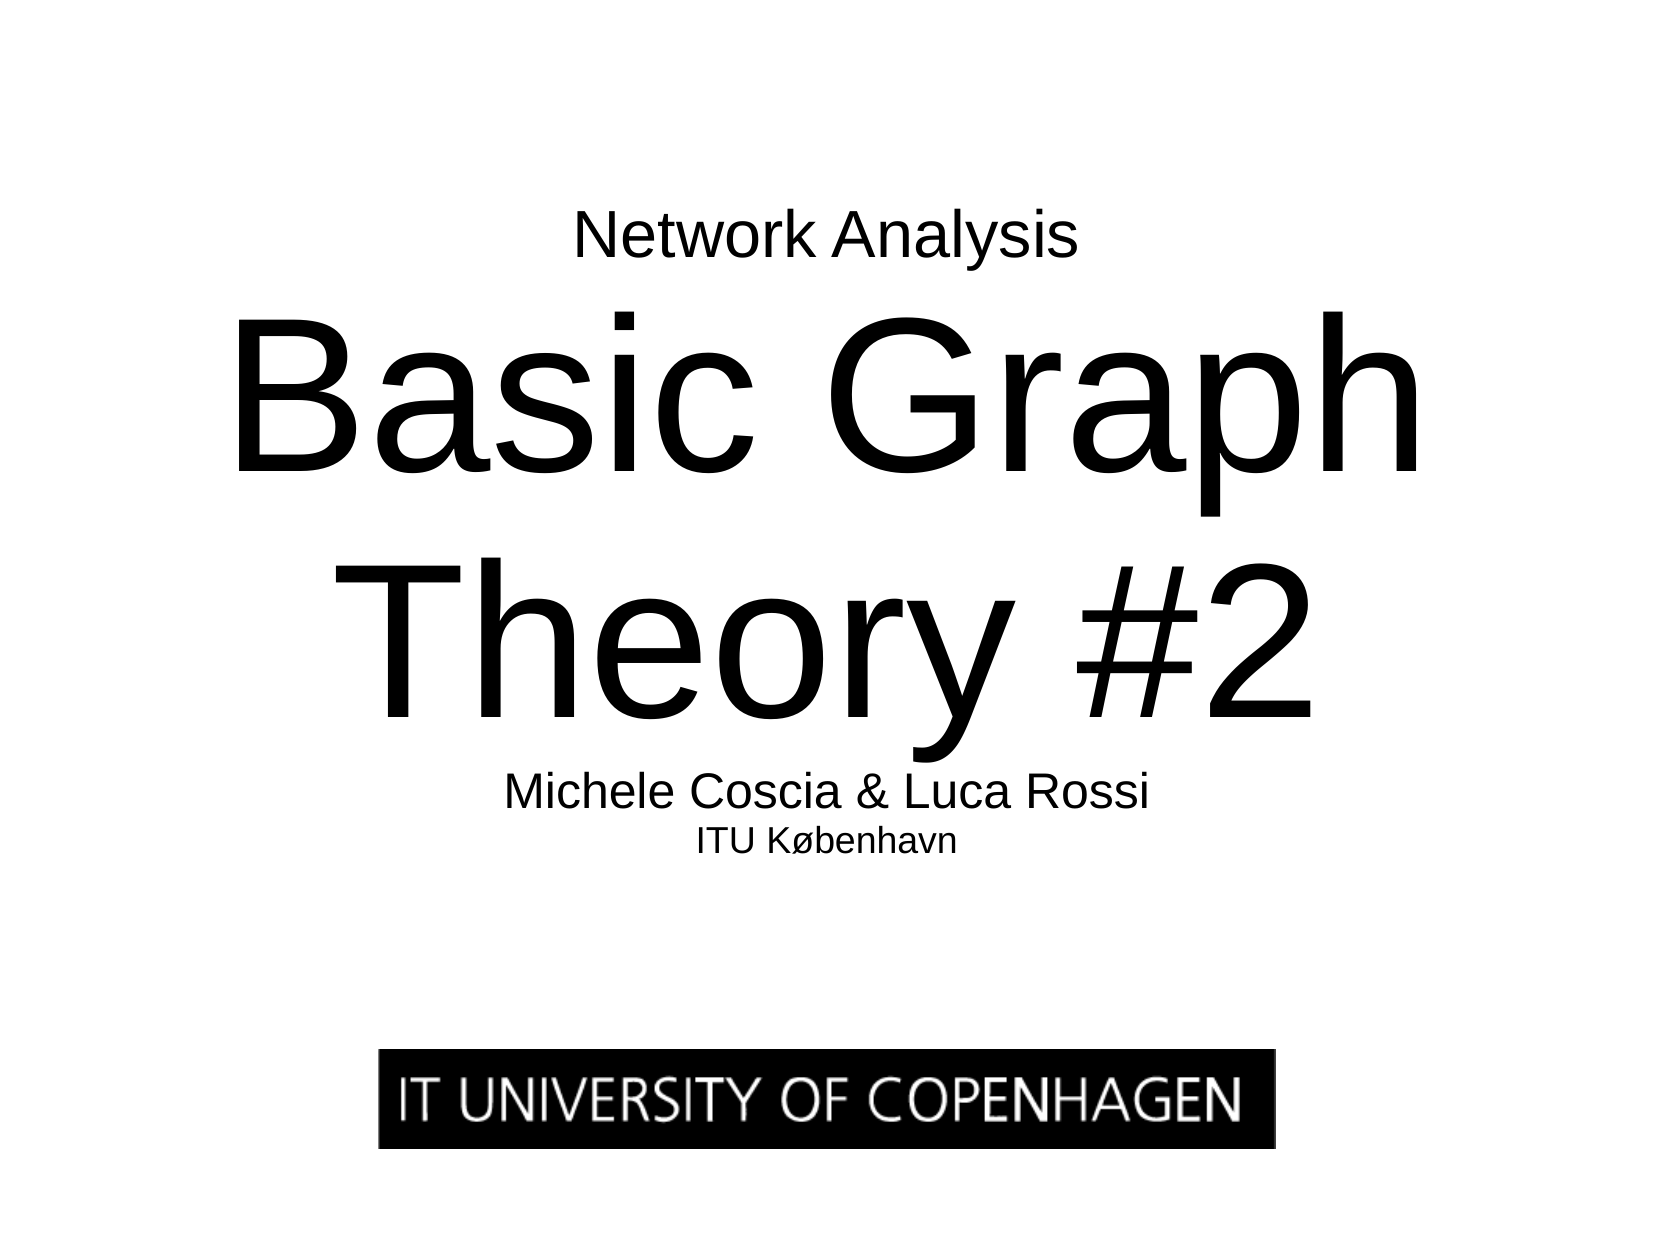

# Network Analysis
Basic Graph Theory #2
Michele Coscia & Luca Rossi
ITU København